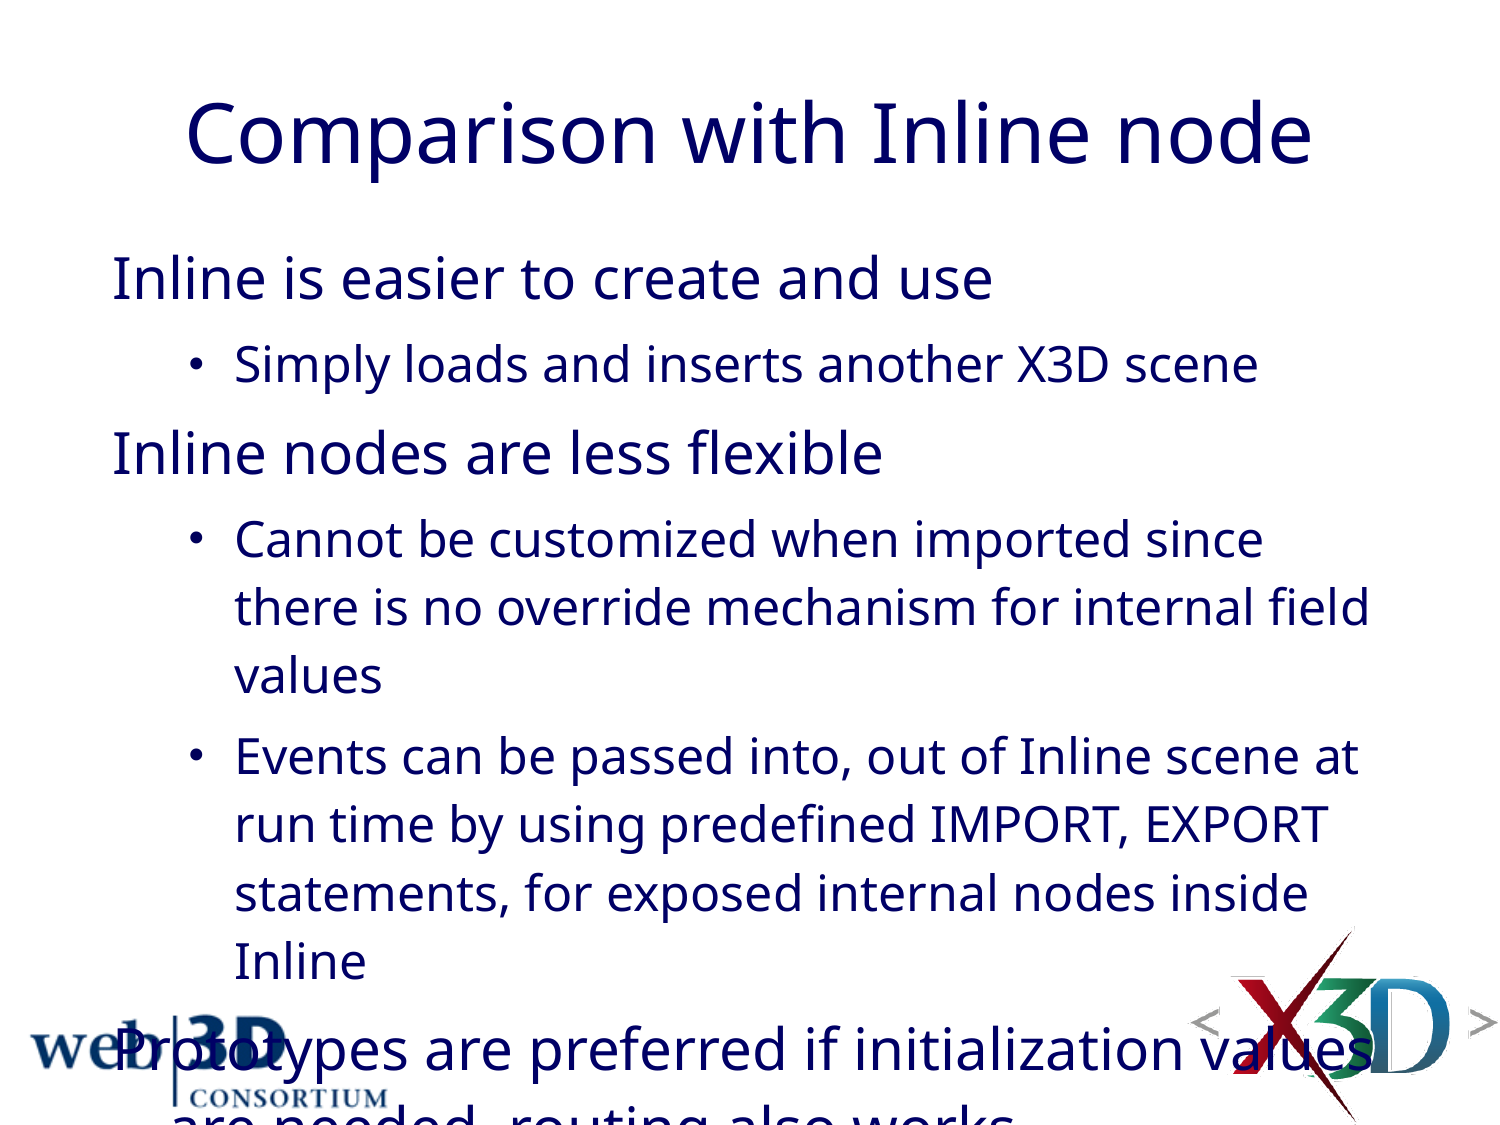

# Comparison with Inline node
Inline is easier to create and use
Simply loads and inserts another X3D scene
Inline nodes are less flexible
Cannot be customized when imported since there is no override mechanism for internal field values
Events can be passed into, out of Inline scene at run time by using predefined IMPORT, EXPORT statements, for exposed internal nodes inside Inline
Prototypes are preferred if initialization values are needed, routing also works unambiguously